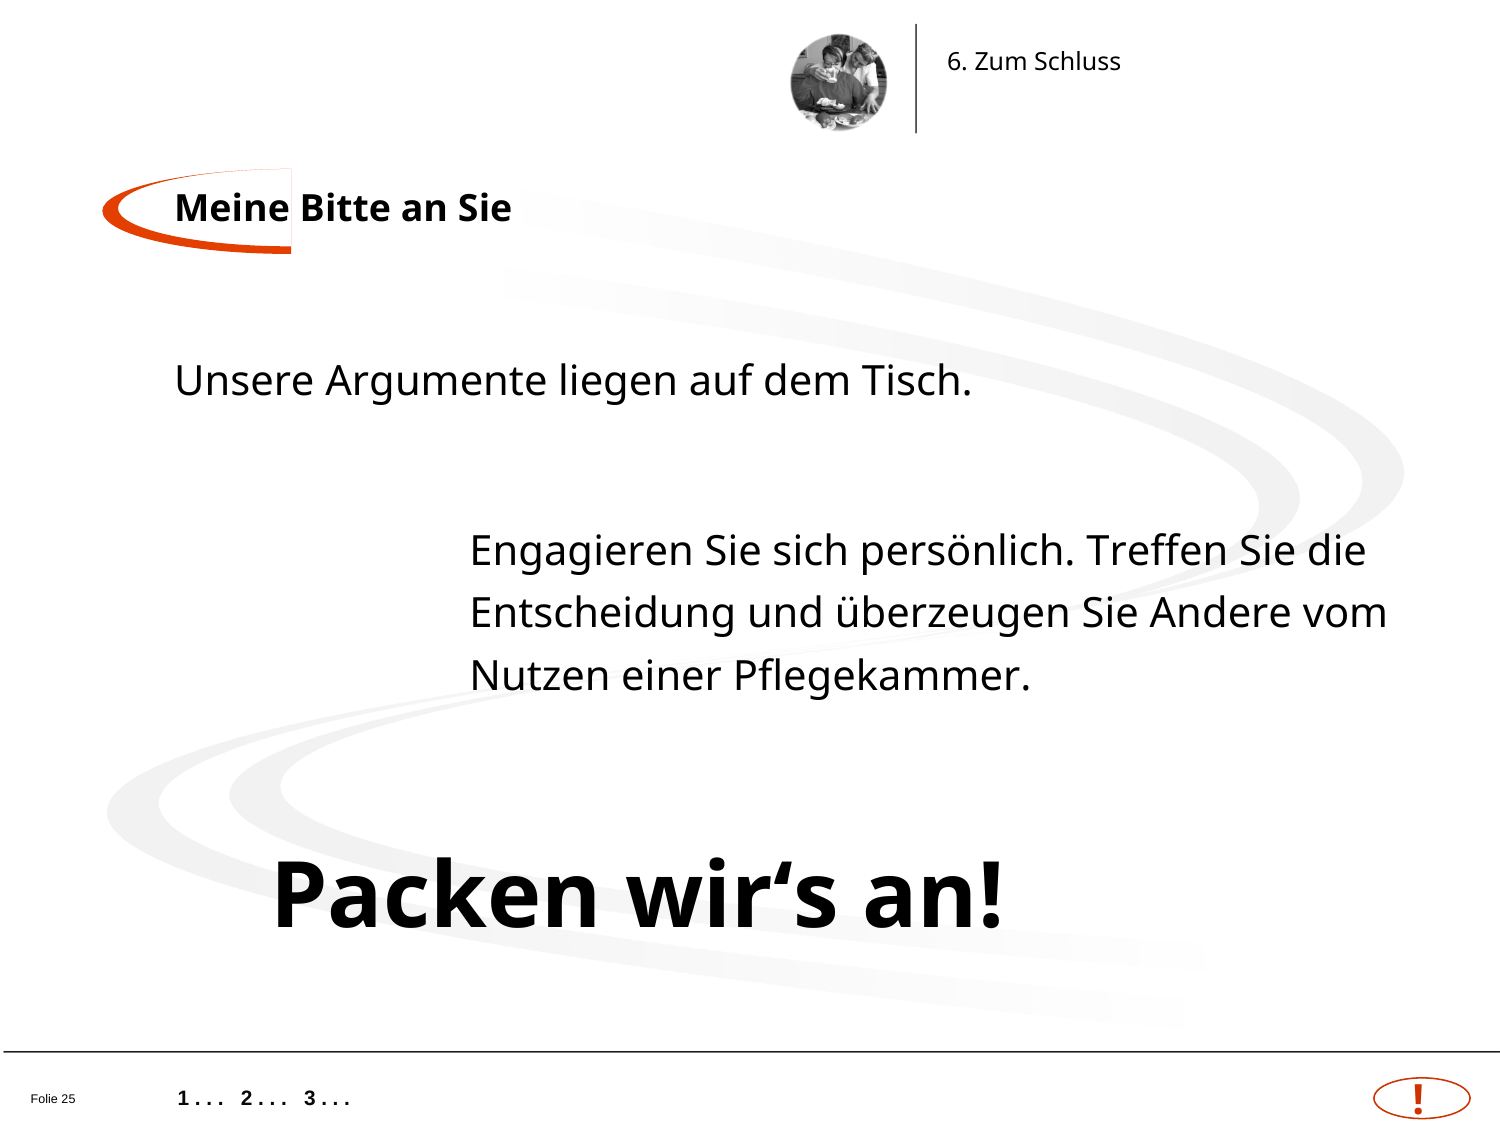

6. Zum Schluss
Meine Bitte an Sie
Unsere Argumente liegen auf dem Tisch.
Engagieren Sie sich persönlich. Treffen Sie die Entscheidung und überzeugen Sie Andere vom Nutzen einer Pflegekammer.
Packen wir‘s an!
!
1 . . . 2 . . . 3 . . .
Folie